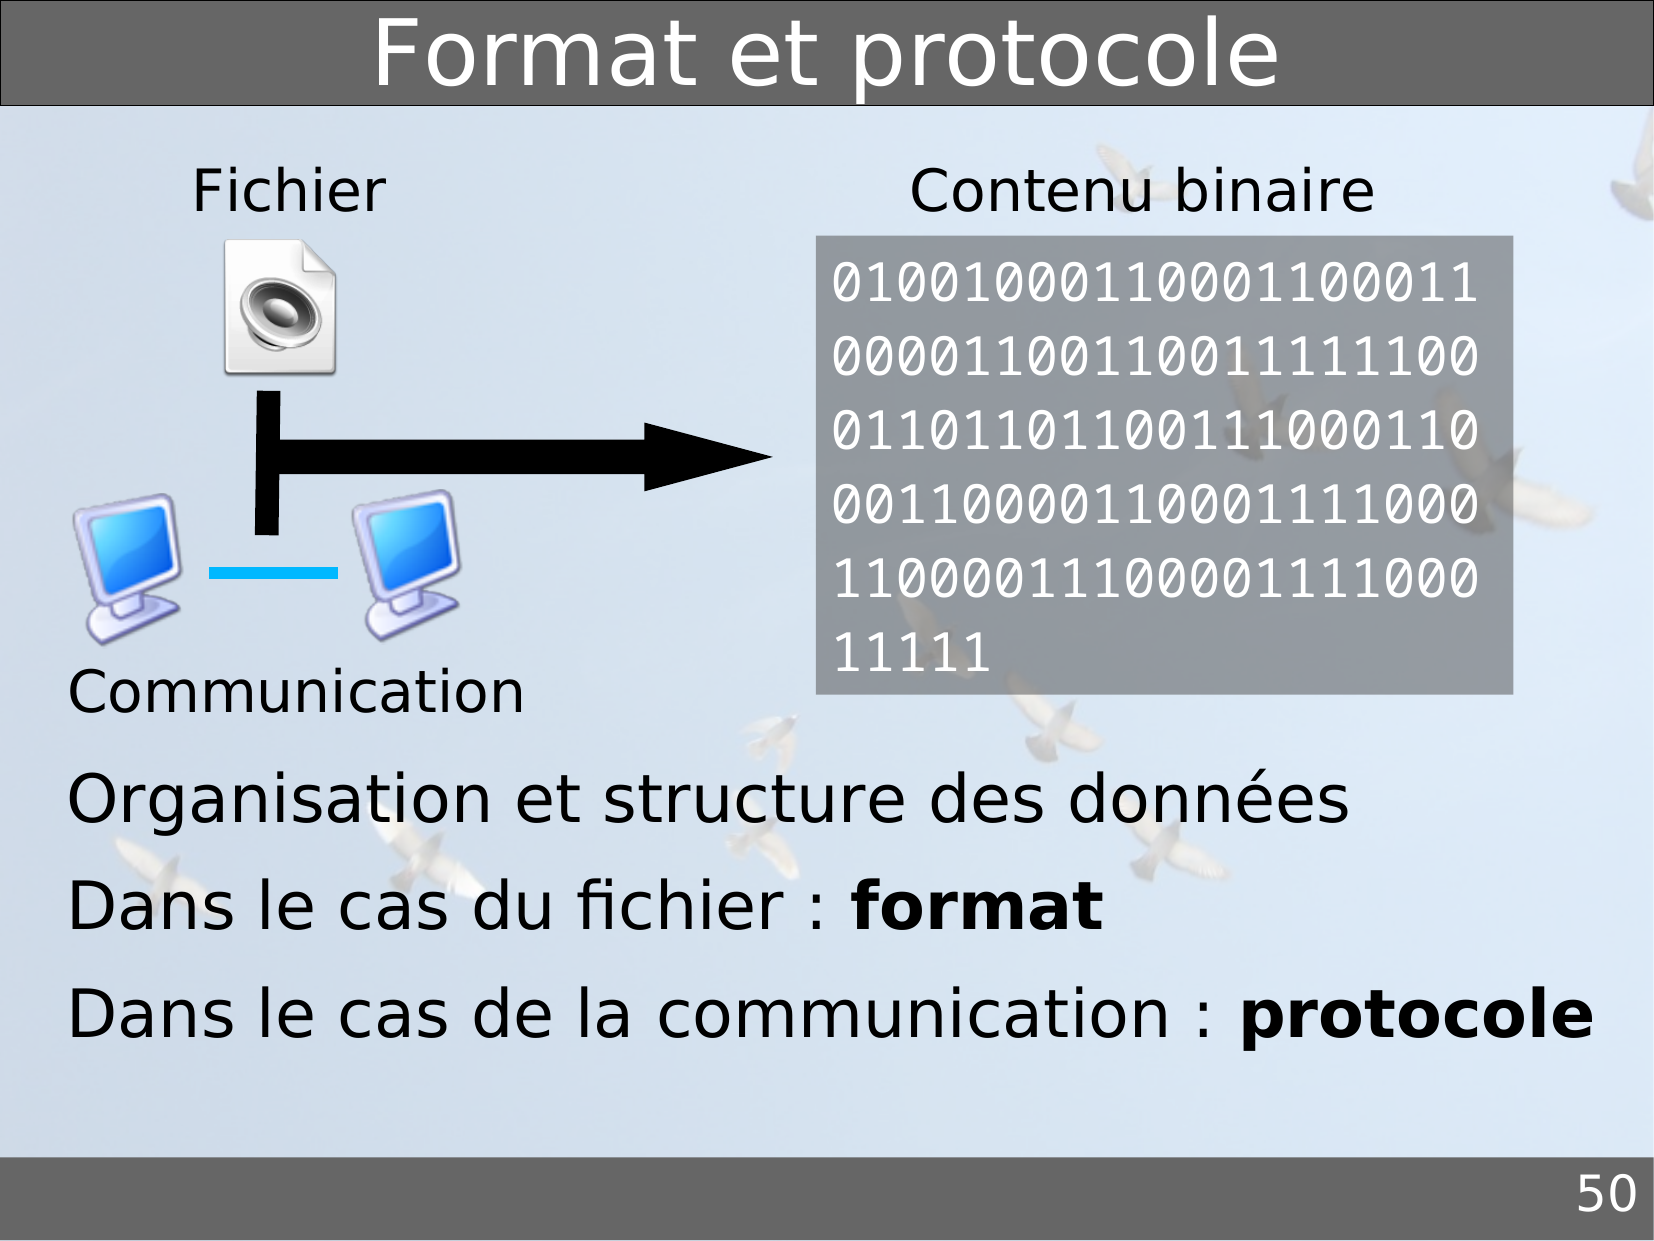

# Format et protocole
Fichier
Contenu binaire
010010001100011000110000110011001111110001101101100111000110001100001100011110001100001110000111100011111
Communication
Organisation et structure des données
Dans le cas du fichier : format
Dans le cas de la communication : protocole